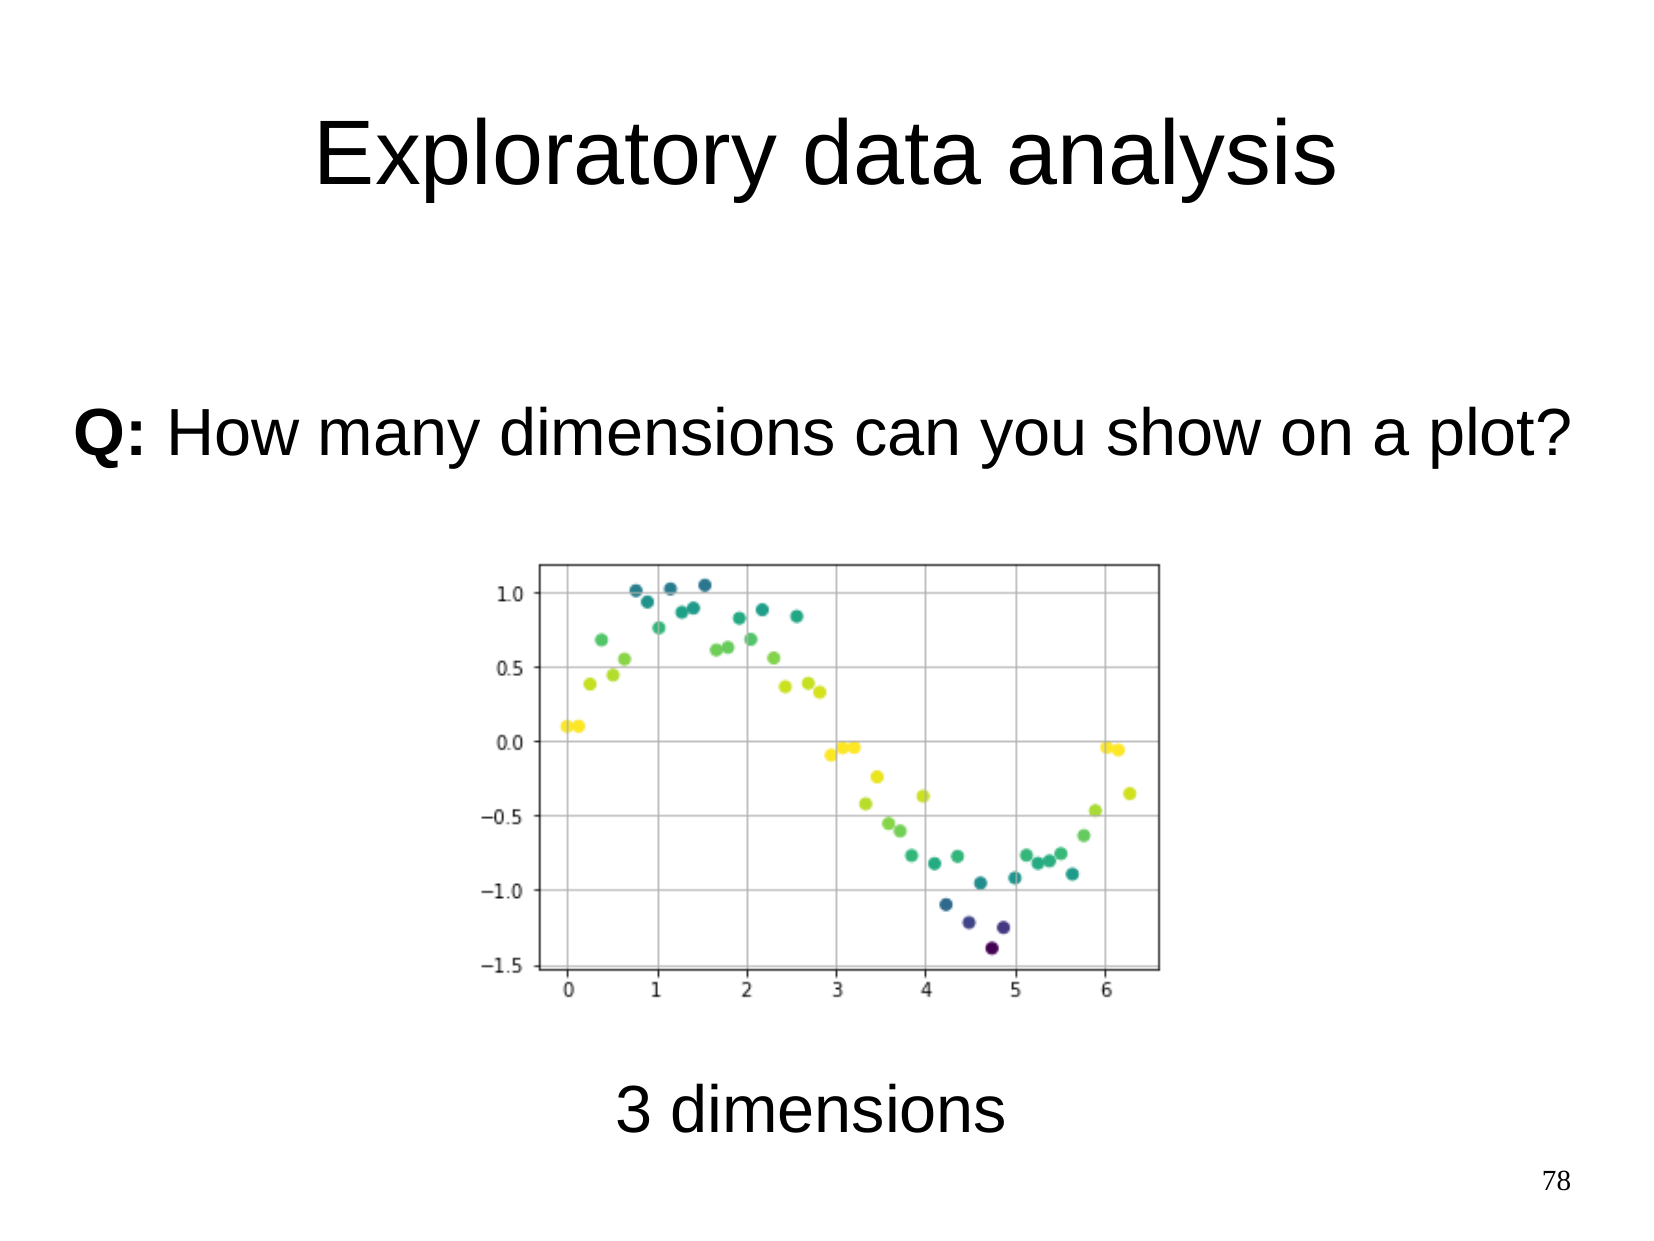

# Exploratory data analysis
Q: How many dimensions can you show on a plot?
3 dimensions
78